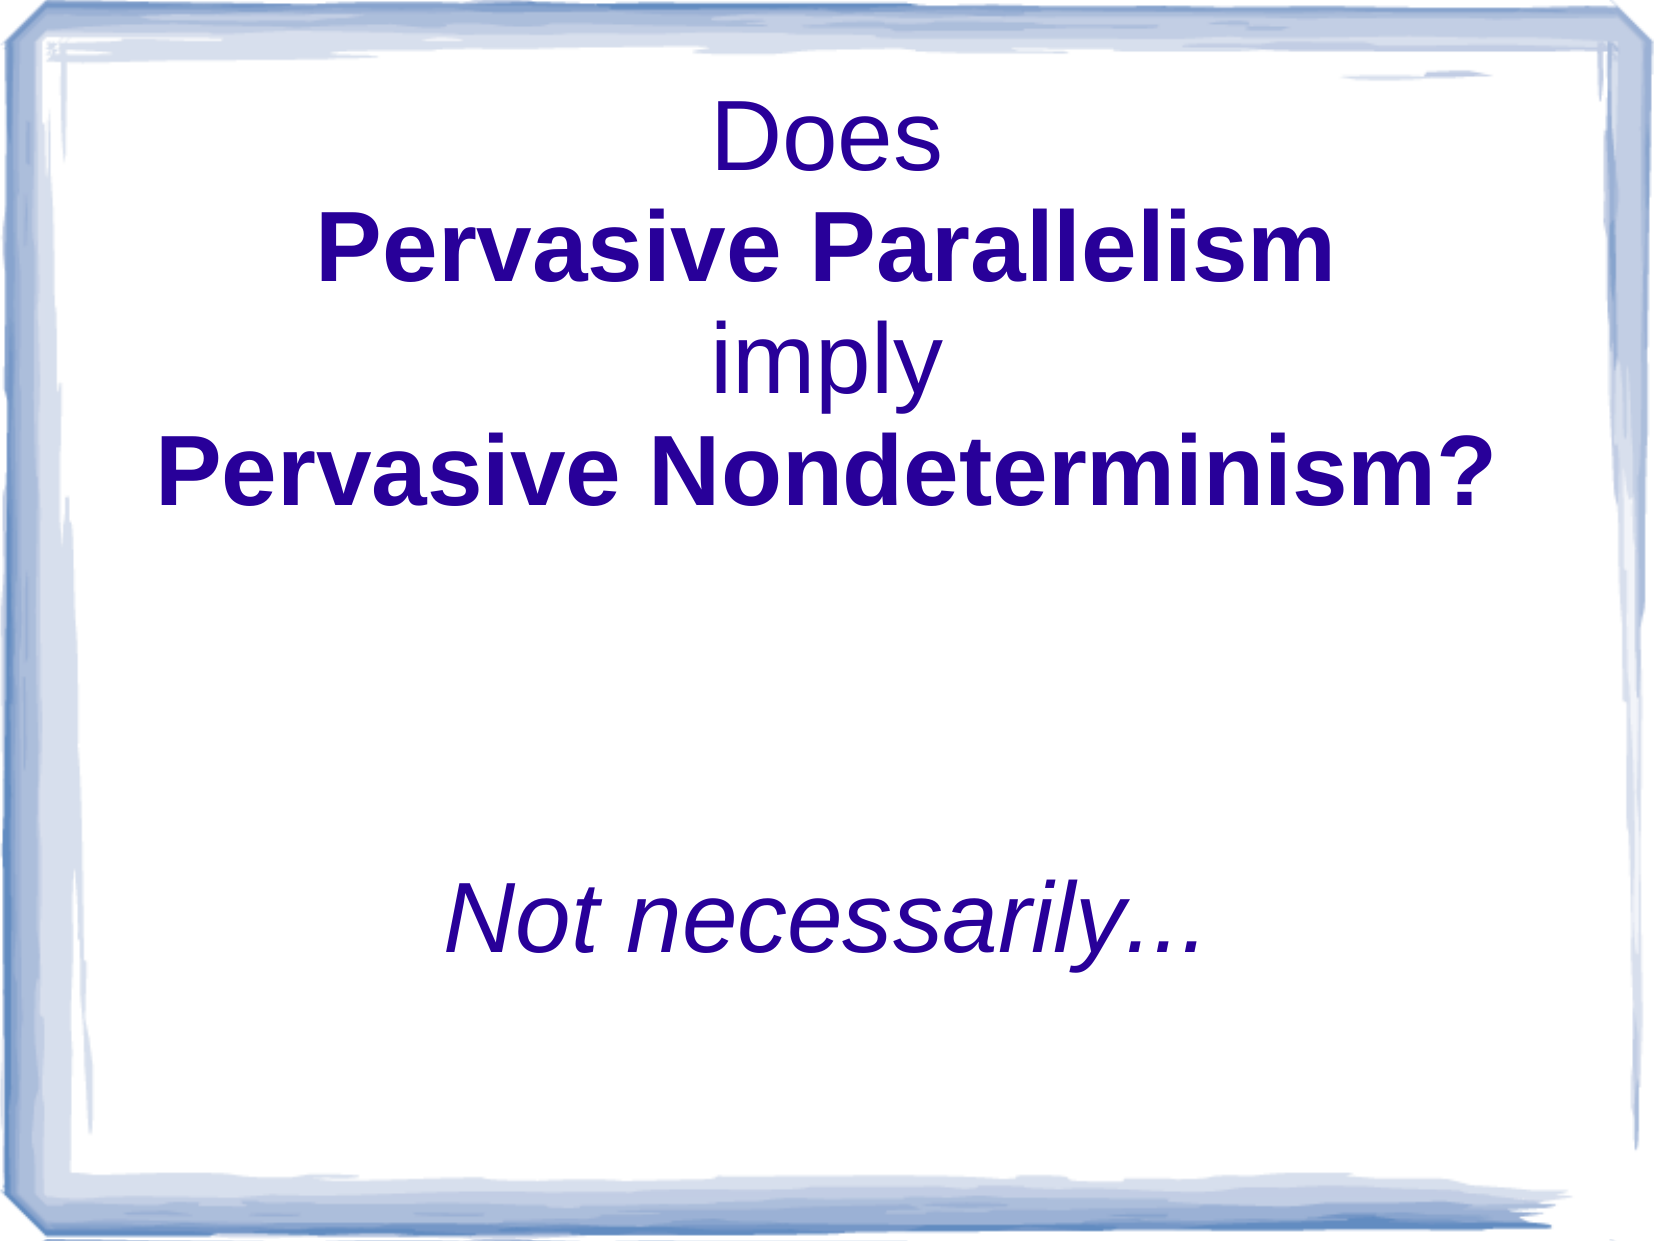

# Does Pervasive Parallelism imply Pervasive Nondeterminism?
Not necessarily...